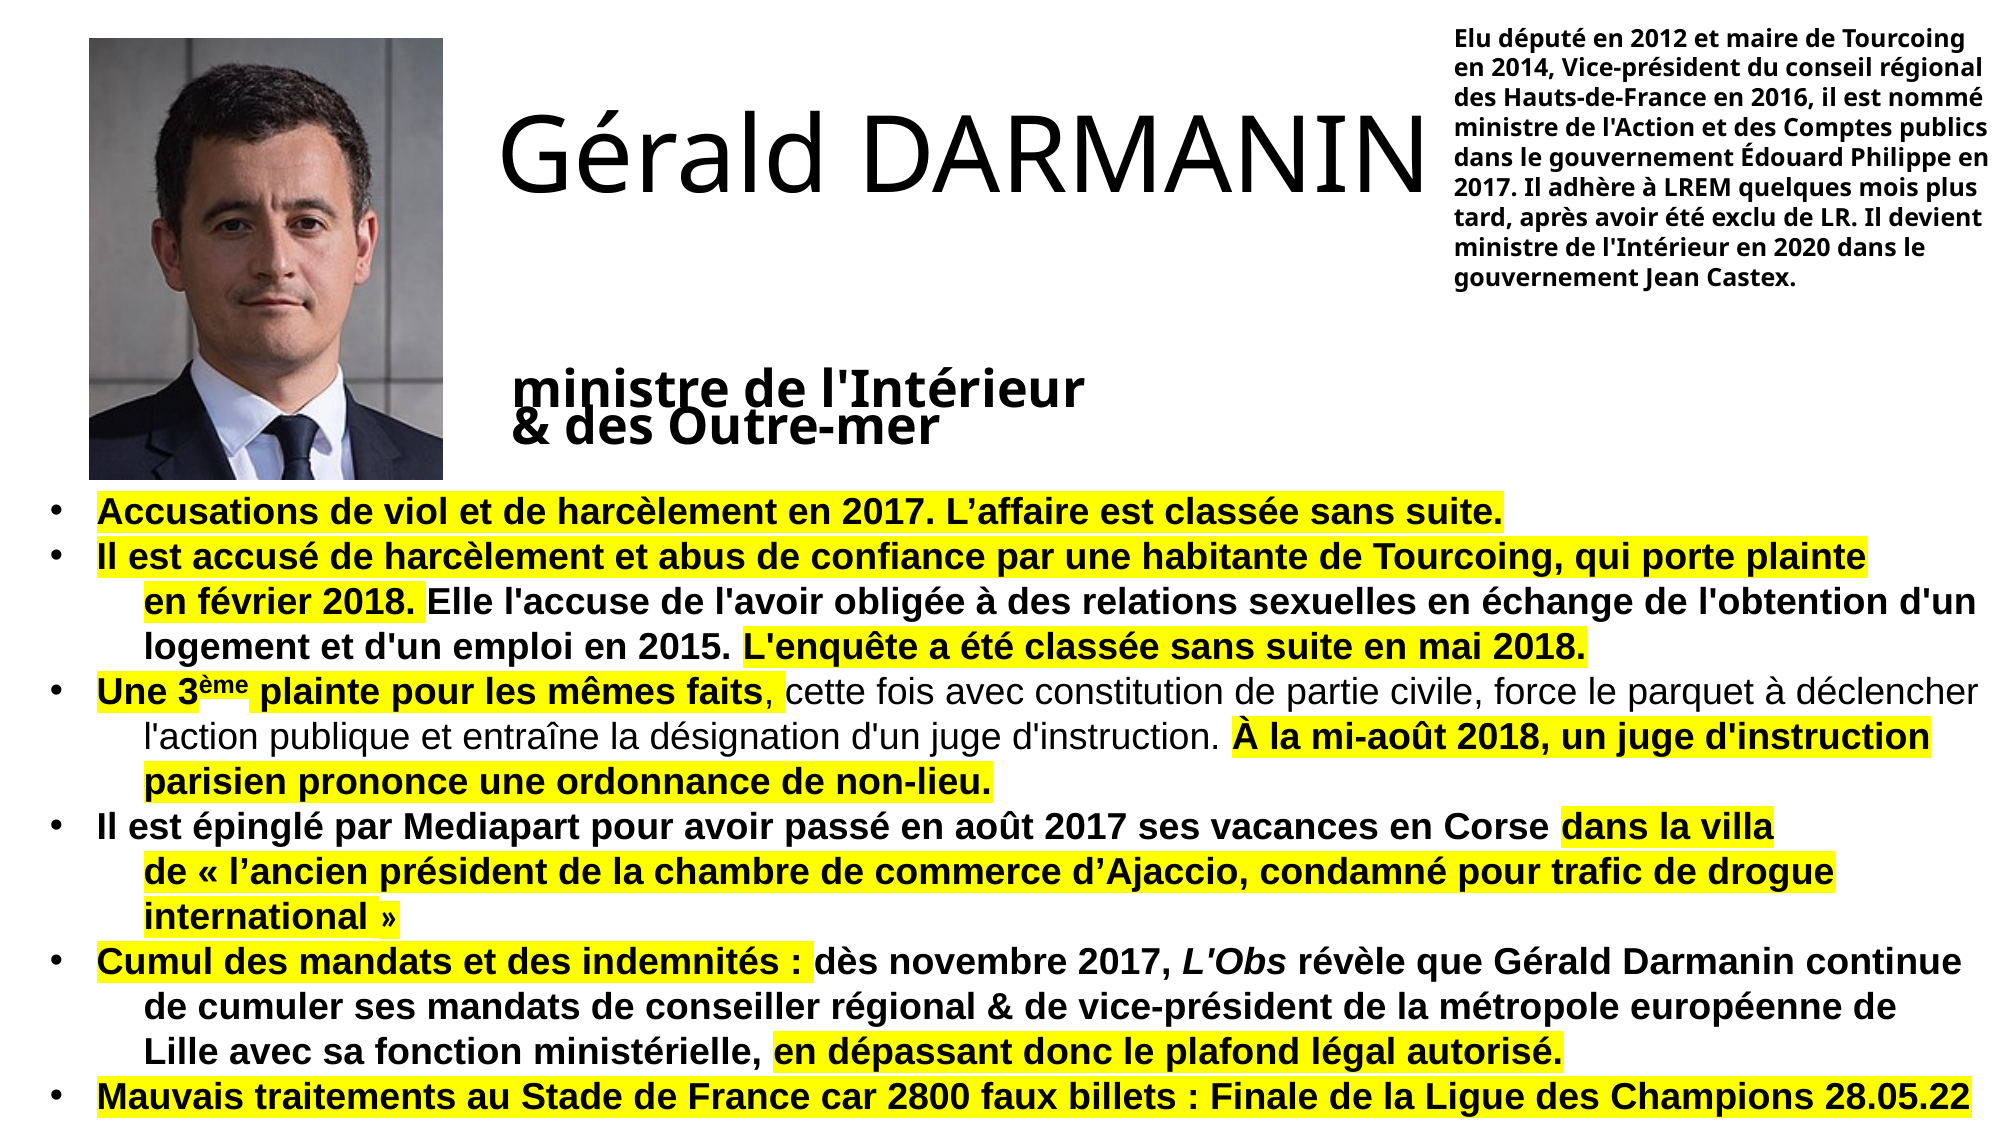

Elu député en 2012 et maire de Tourcoing en 2014, Vice-président du conseil régional des Hauts-de-France en 2016, il est nommé ministre de l'Action et des Comptes publics dans le gouvernement Édouard Philippe en 2017. Il adhère à LREM quelques mois plus tard, après avoir été exclu de LR. Il devient ministre de l'Intérieur en 2020 dans le gouvernement Jean Castex.
# Gérald DARMANIN
ministre de l'Intérieur
& des Outre-mer
Accusations de viol et de harcèlement en 2017. L’affaire est classée sans suite.
Il est accusé de harcèlement et abus de confiance par une habitante de Tourcoing, qui porte plainte en février 2018. Elle l'accuse de l'avoir obligée à des relations sexuelles en échange de l'obtention d'un logement et d'un emploi en 2015. L'enquête a été classée sans suite en mai 2018.
Une 3ème plainte pour les mêmes faits, cette fois avec constitution de partie civile, force le parquet à déclencher l'action publique et entraîne la désignation d'un juge d'instruction. À la mi-août 2018, un juge d'instruction parisien prononce une ordonnance de non-lieu.
Il est épinglé par Mediapart pour avoir passé en août 2017 ses vacances en Corse dans la villa de « l’ancien président de la chambre de commerce d’Ajaccio, condamné pour trafic de drogue international »
Cumul des mandats et des indemnités : dès novembre 2017, L'Obs révèle que Gérald Darmanin continue de cumuler ses mandats de conseiller régional & de vice-président de la métropole européenne de Lille avec sa fonction ministérielle, en dépassant donc le plafond légal autorisé.
Mauvais traitements au Stade de France car 2800 faux billets : Finale de la Ligue des Champions 28.05.22